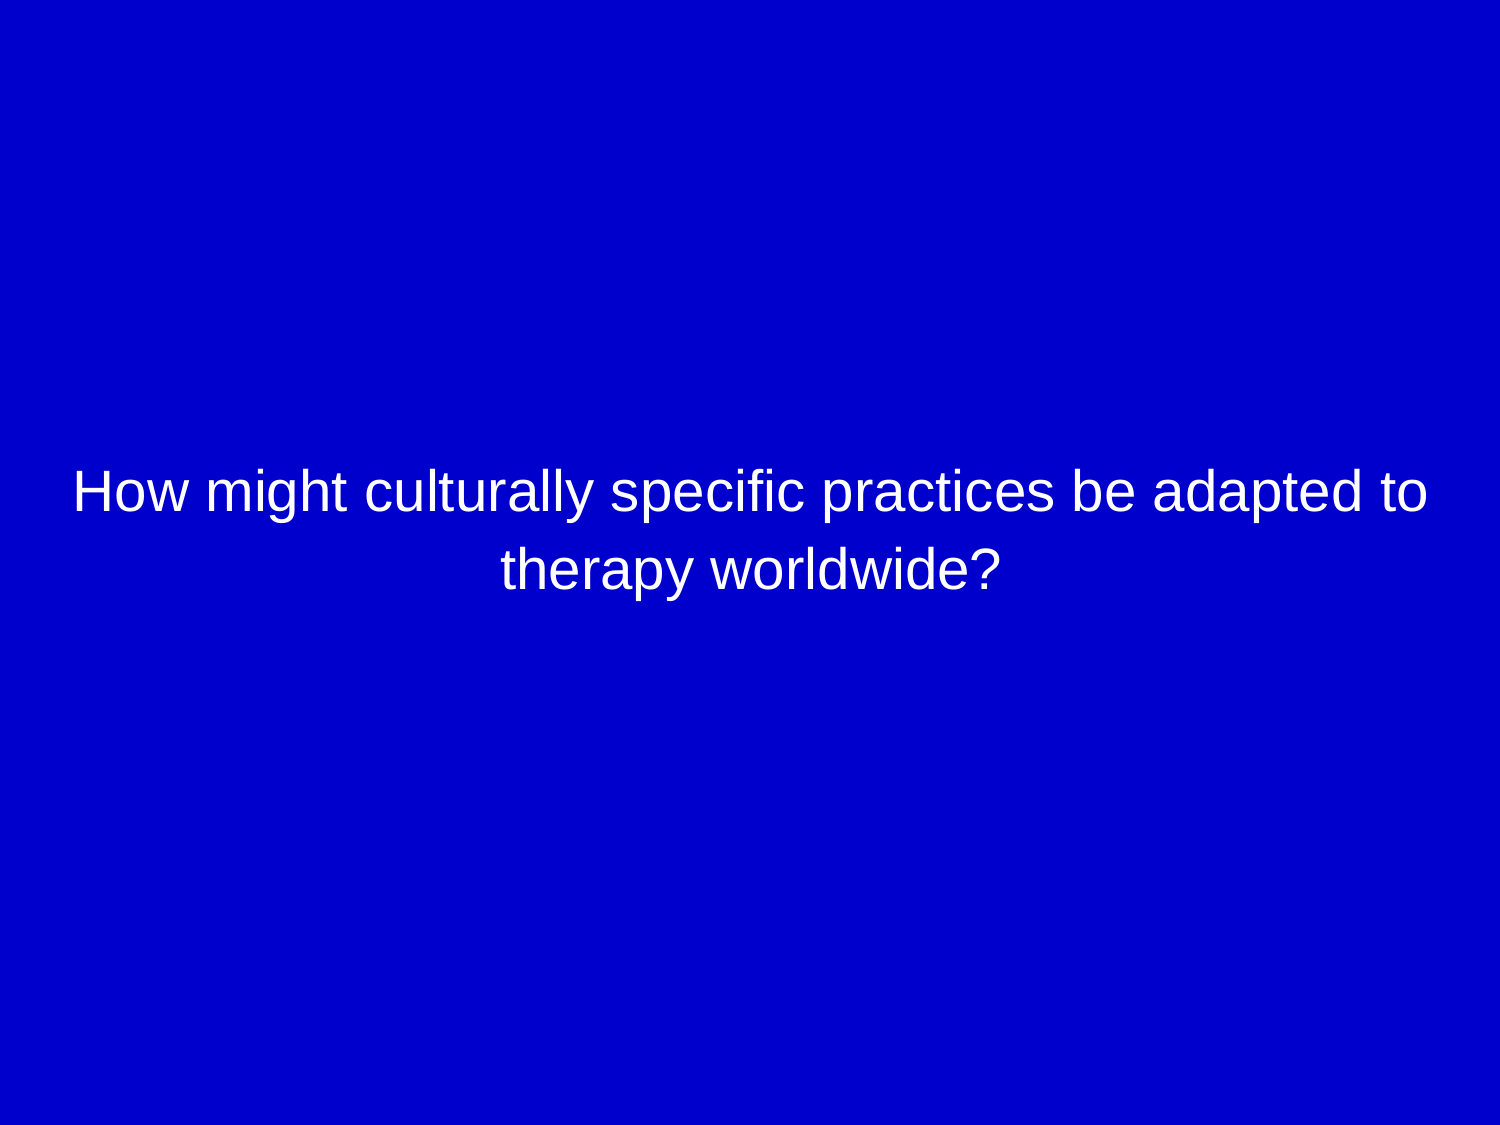

# How might culturally specific practices be adapted to therapy worldwide?